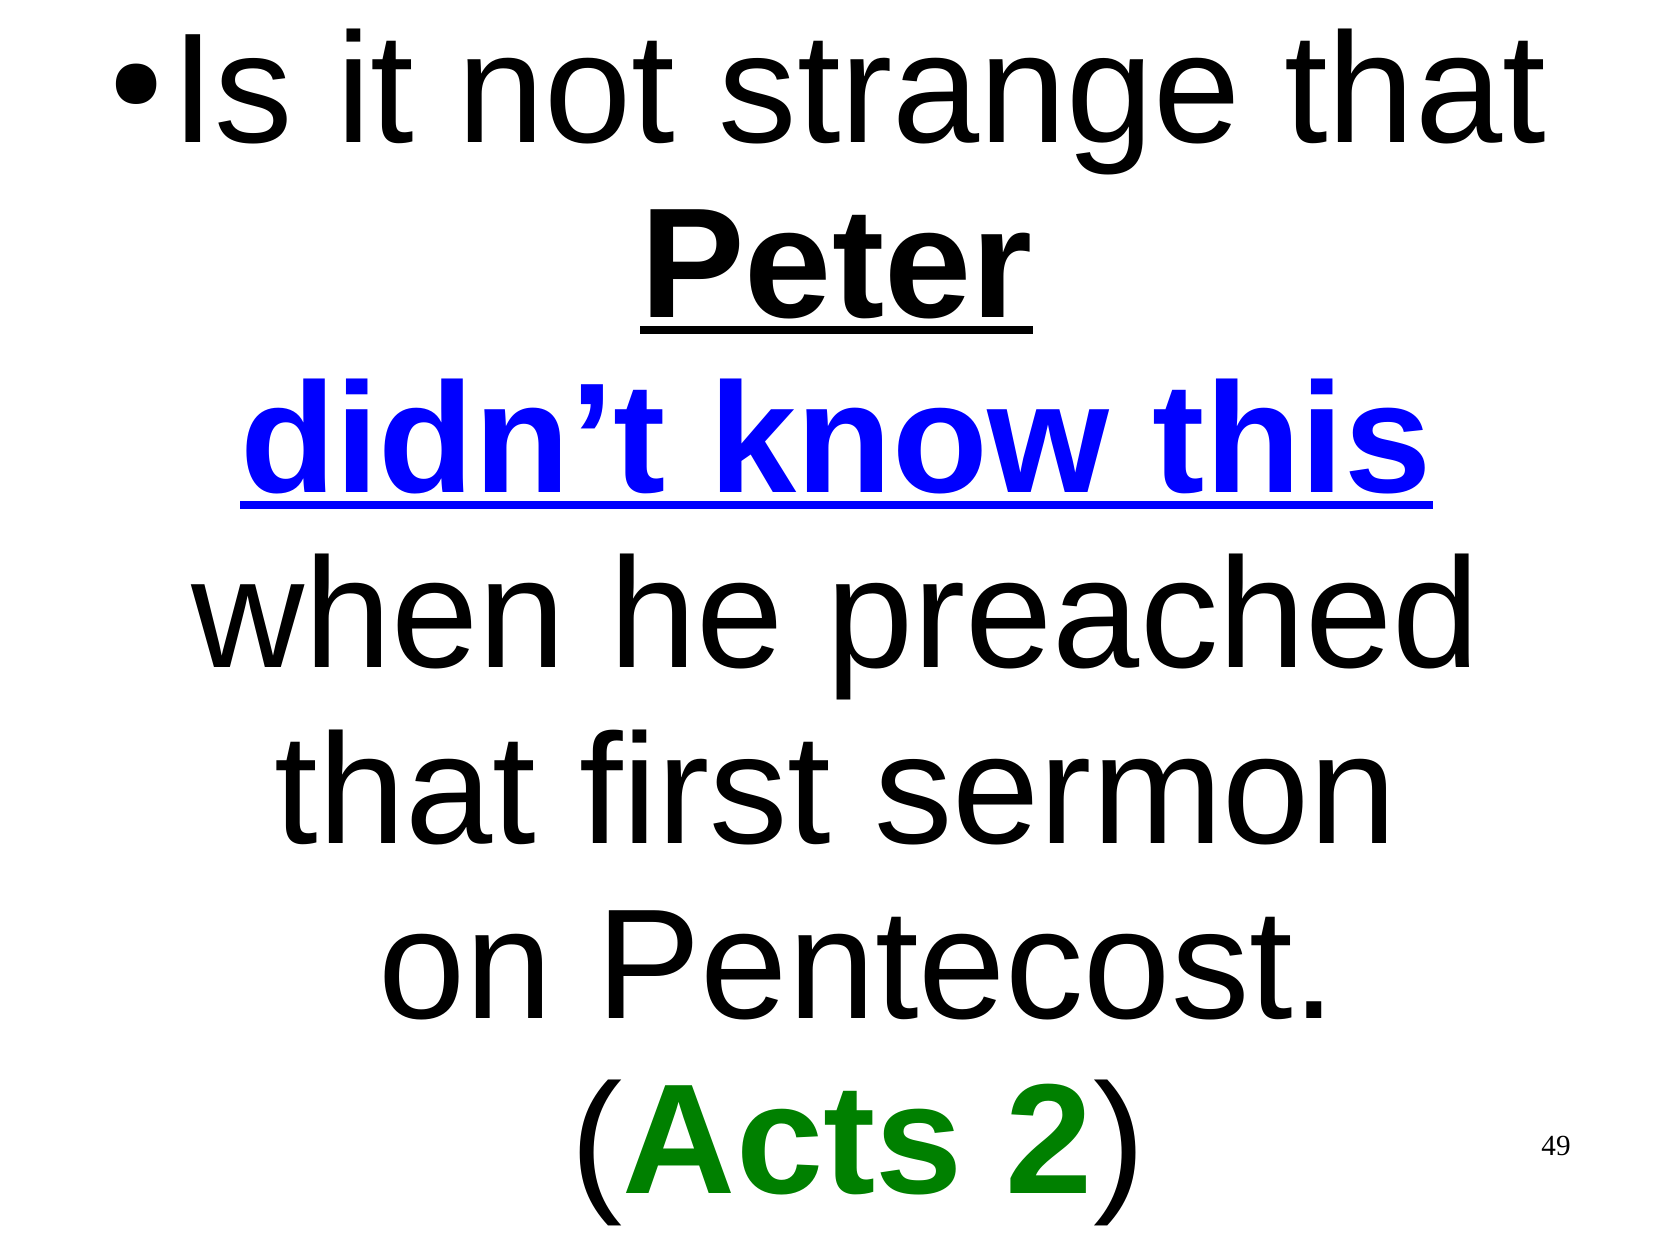

# Is it not strange that Peter didn’t know this when he preached that first sermon on Pentecost. (Acts 2)
49